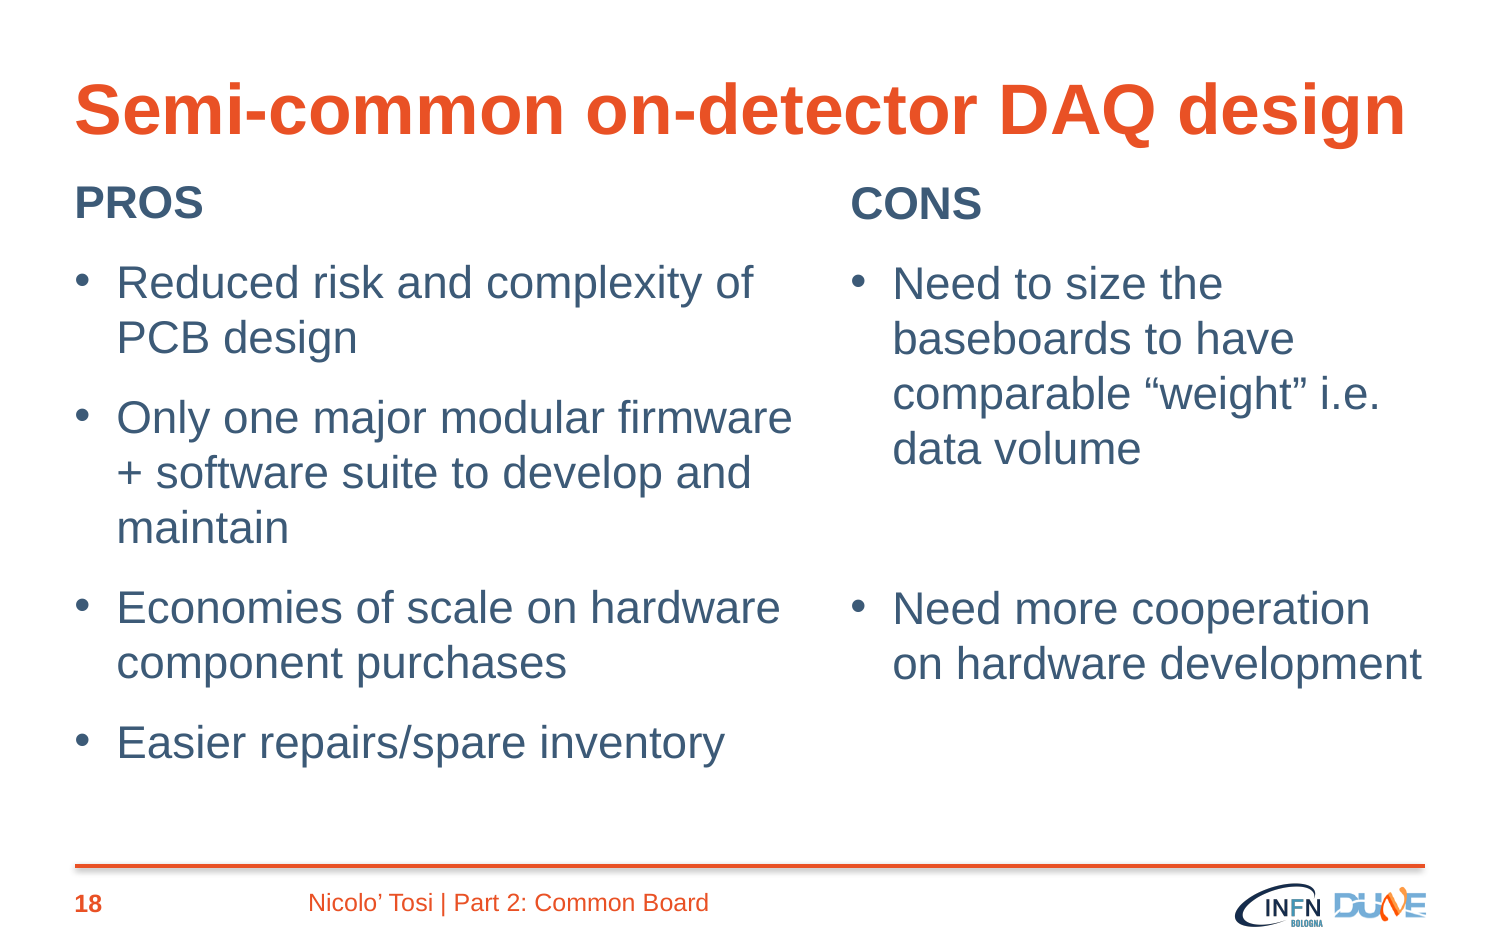

# Semi-common on-detector DAQ design
PROS
Reduced risk and complexity of PCB design
Only one major modular firmware + software suite to develop and maintain
Economies of scale on hardware component purchases
Easier repairs/spare inventory
CONS
Need to size the baseboards to have comparable “weight” i.e. data volume
Need more cooperation on hardware development
Nicolo’ Tosi | Part 2: Common Board